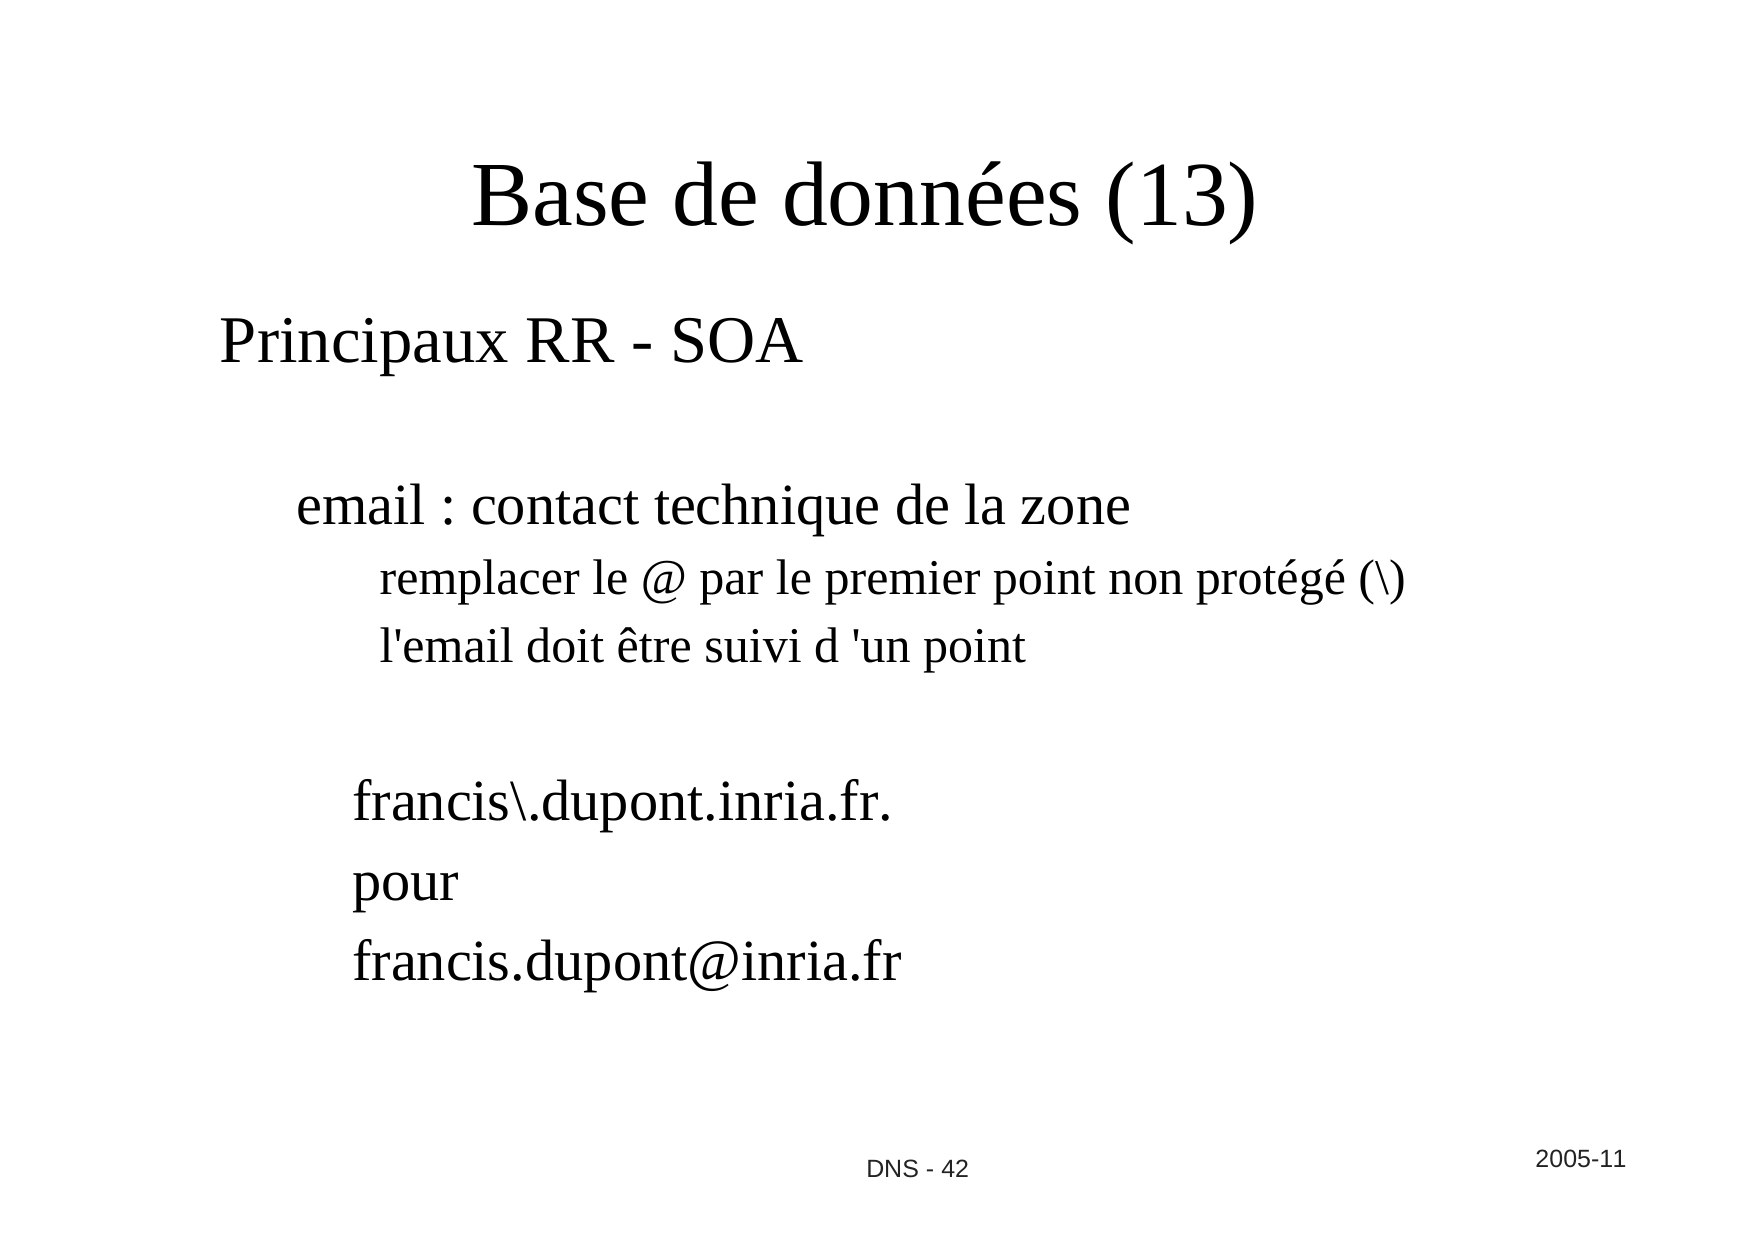

# Base de données (13)
Principaux RR - SOA
email : contact technique de la zone
remplacer le @ par le premier point non protégé (\)
l'email doit être suivi d 'un point
	francis\.dupont.inria.fr.
	pour
	francis.dupont@inria.fr